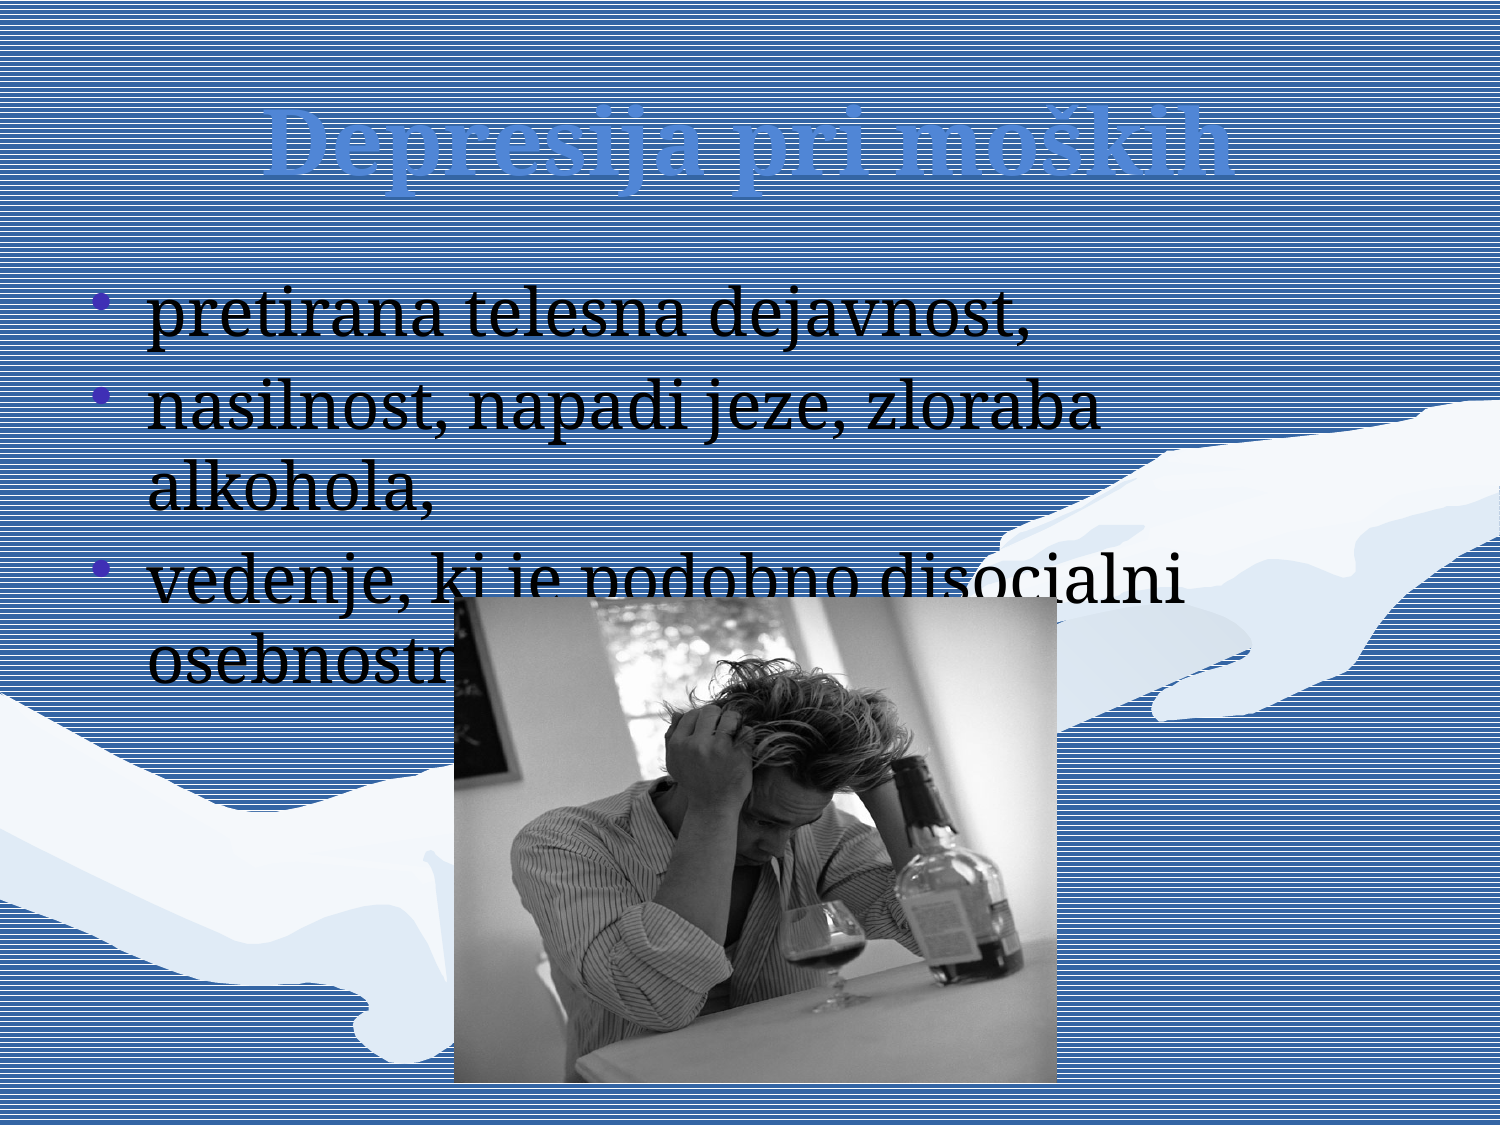

# Depresija pri moških
pretirana telesna dejavnost,
nasilnost, napadi jeze, zloraba alkohola,
vedenje, ki je podobno disocialni osebnostni motnji